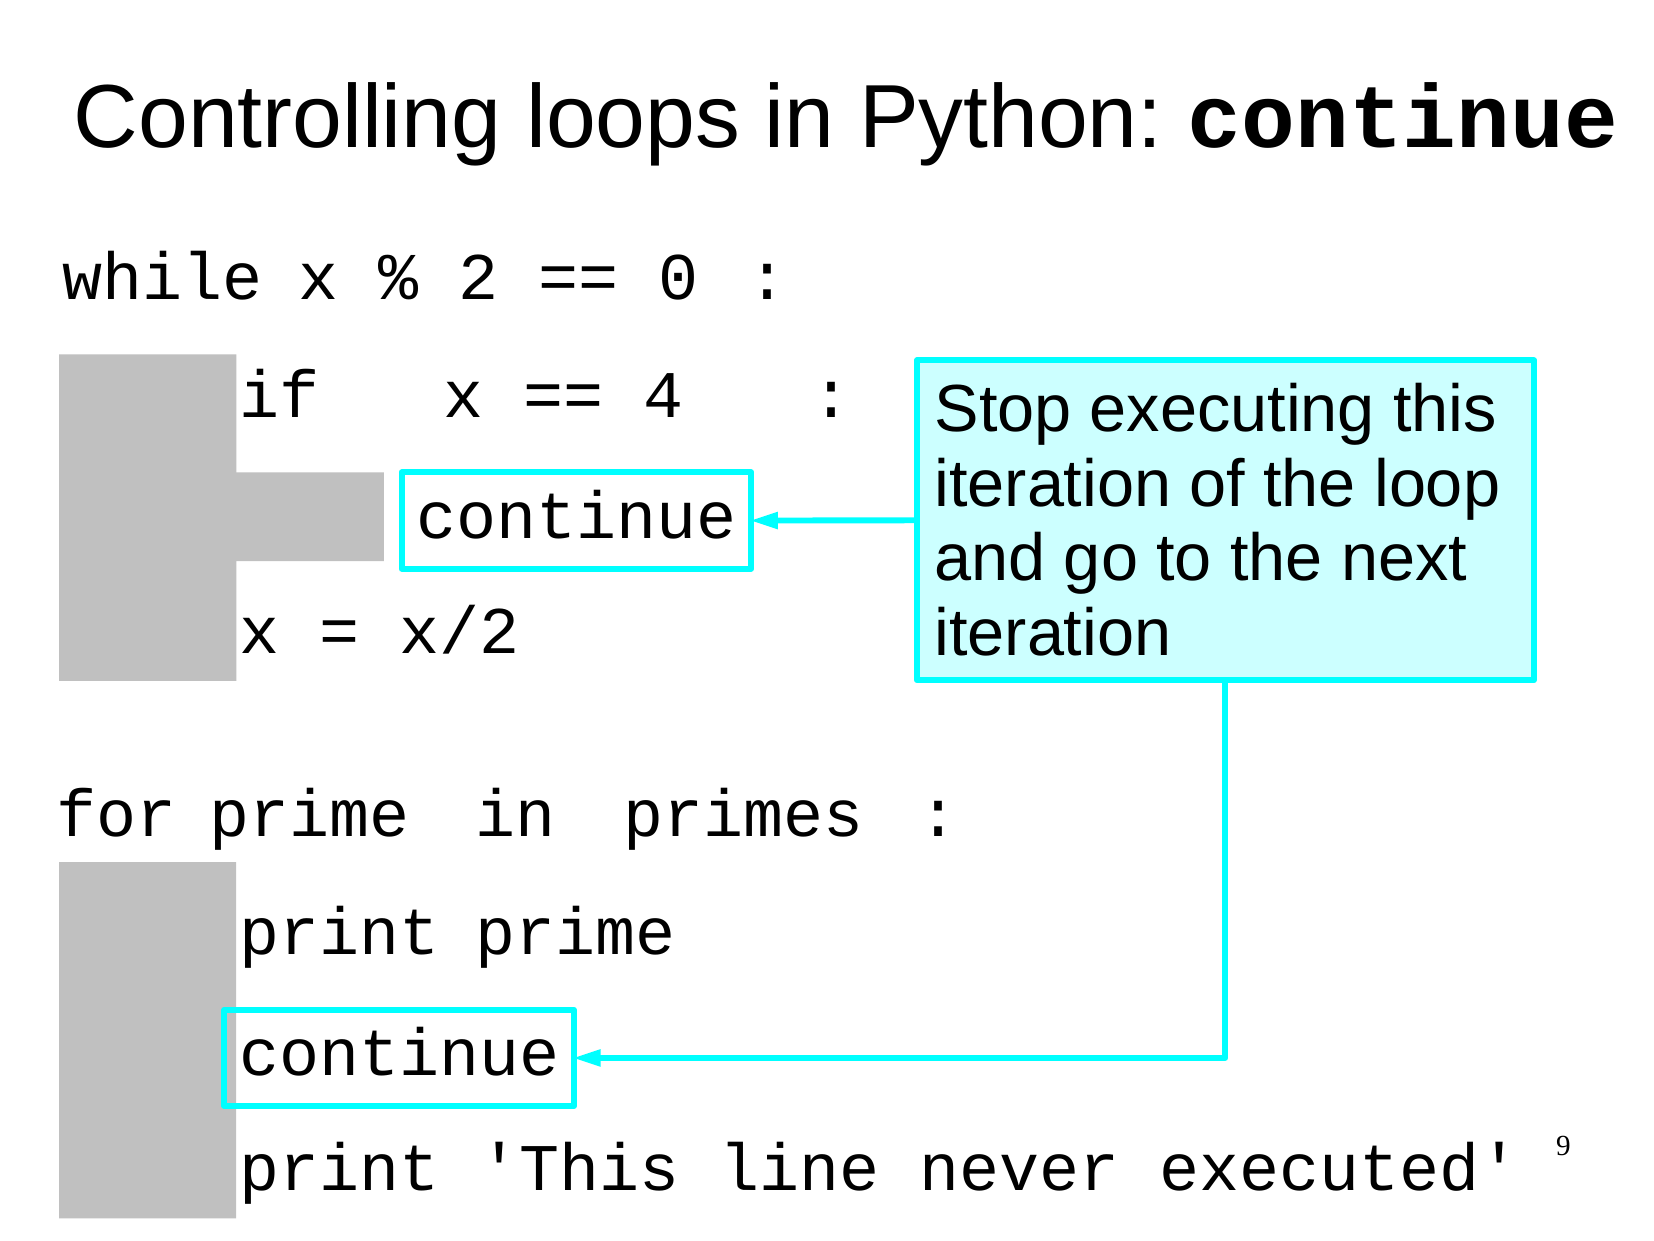

Controlling loops in Python: continue
while
x % 2 == 0
:
if
x == 4
:
Stop executing this
iteration of the loop
and go to the next
iteration
continue
x = x/2
for
prime
in
primes
:
print
prime
continue
print 'This line never executed'
9